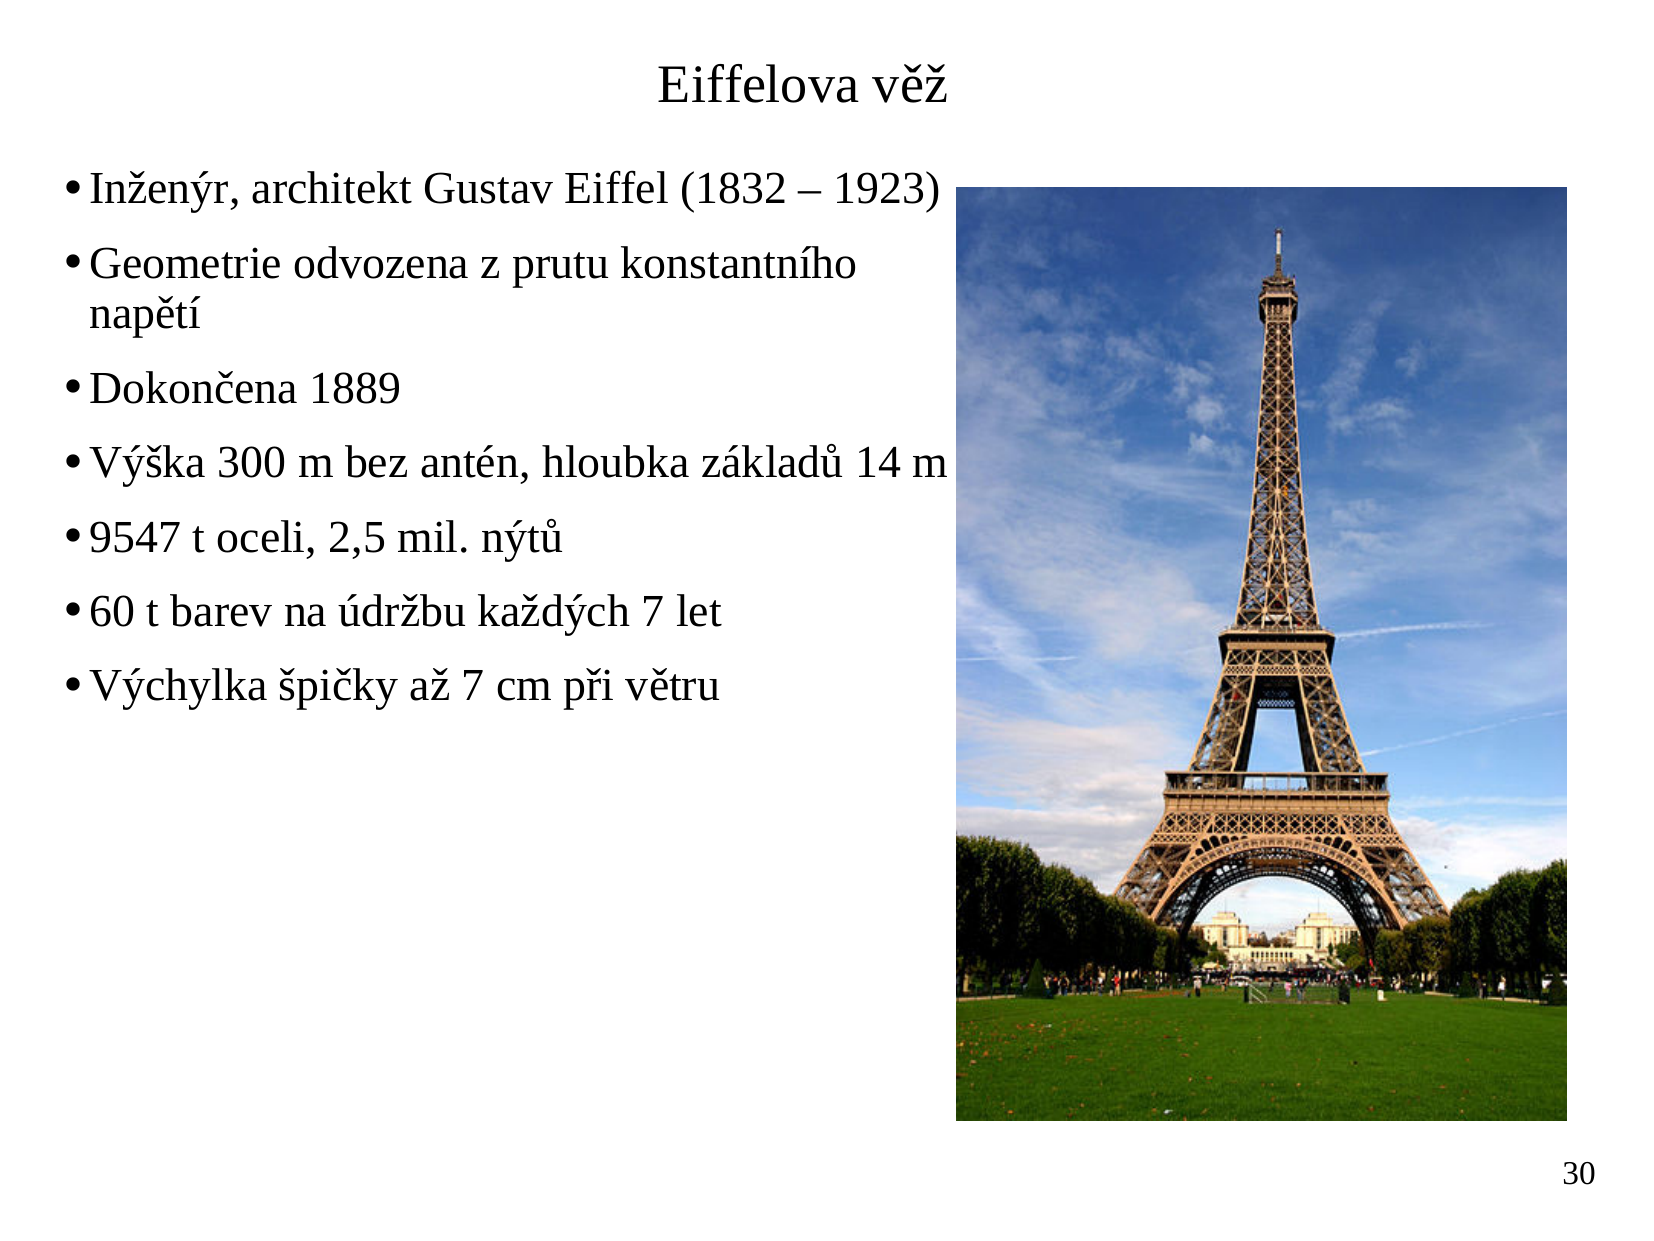

# Eiffelova věž
Inženýr, architekt Gustav Eiffel (1832 – 1923)
Geometrie odvozena z prutu konstantního napětí
Dokončena 1889
Výška 300 m bez antén, hloubka základů 14 m
9547 t oceli, 2,5 mil. nýtů
60 t barev na údržbu každých 7 let
Výchylka špičky až 7 cm při větru
30